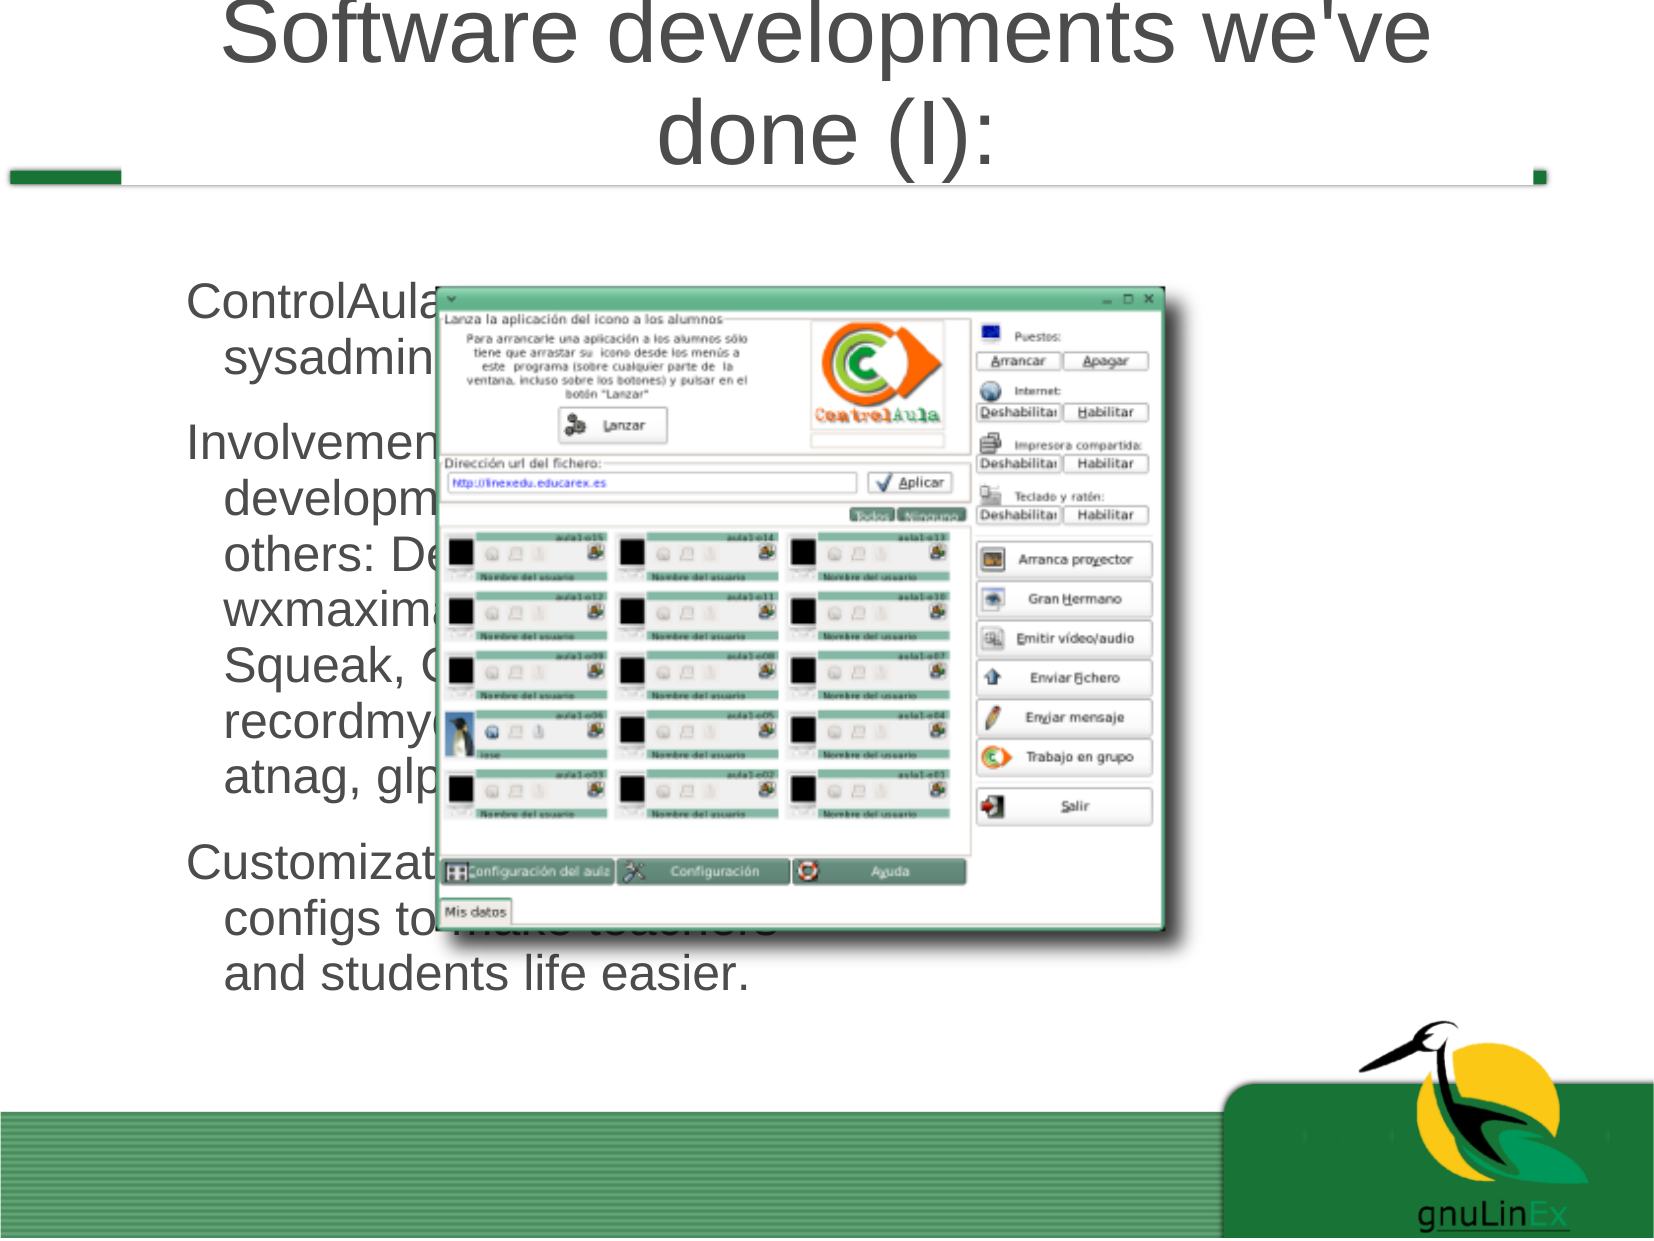

# Software developments we've done (I):
ControlAula, some sysadmin tools
Involvement in the development of some others: Debian, wxmaxima, Wims, Squeak, Gambas, recordmydesktop, qucs, atnag, glpi, etc.
Customizations: default configs to make teachers and students life easier.